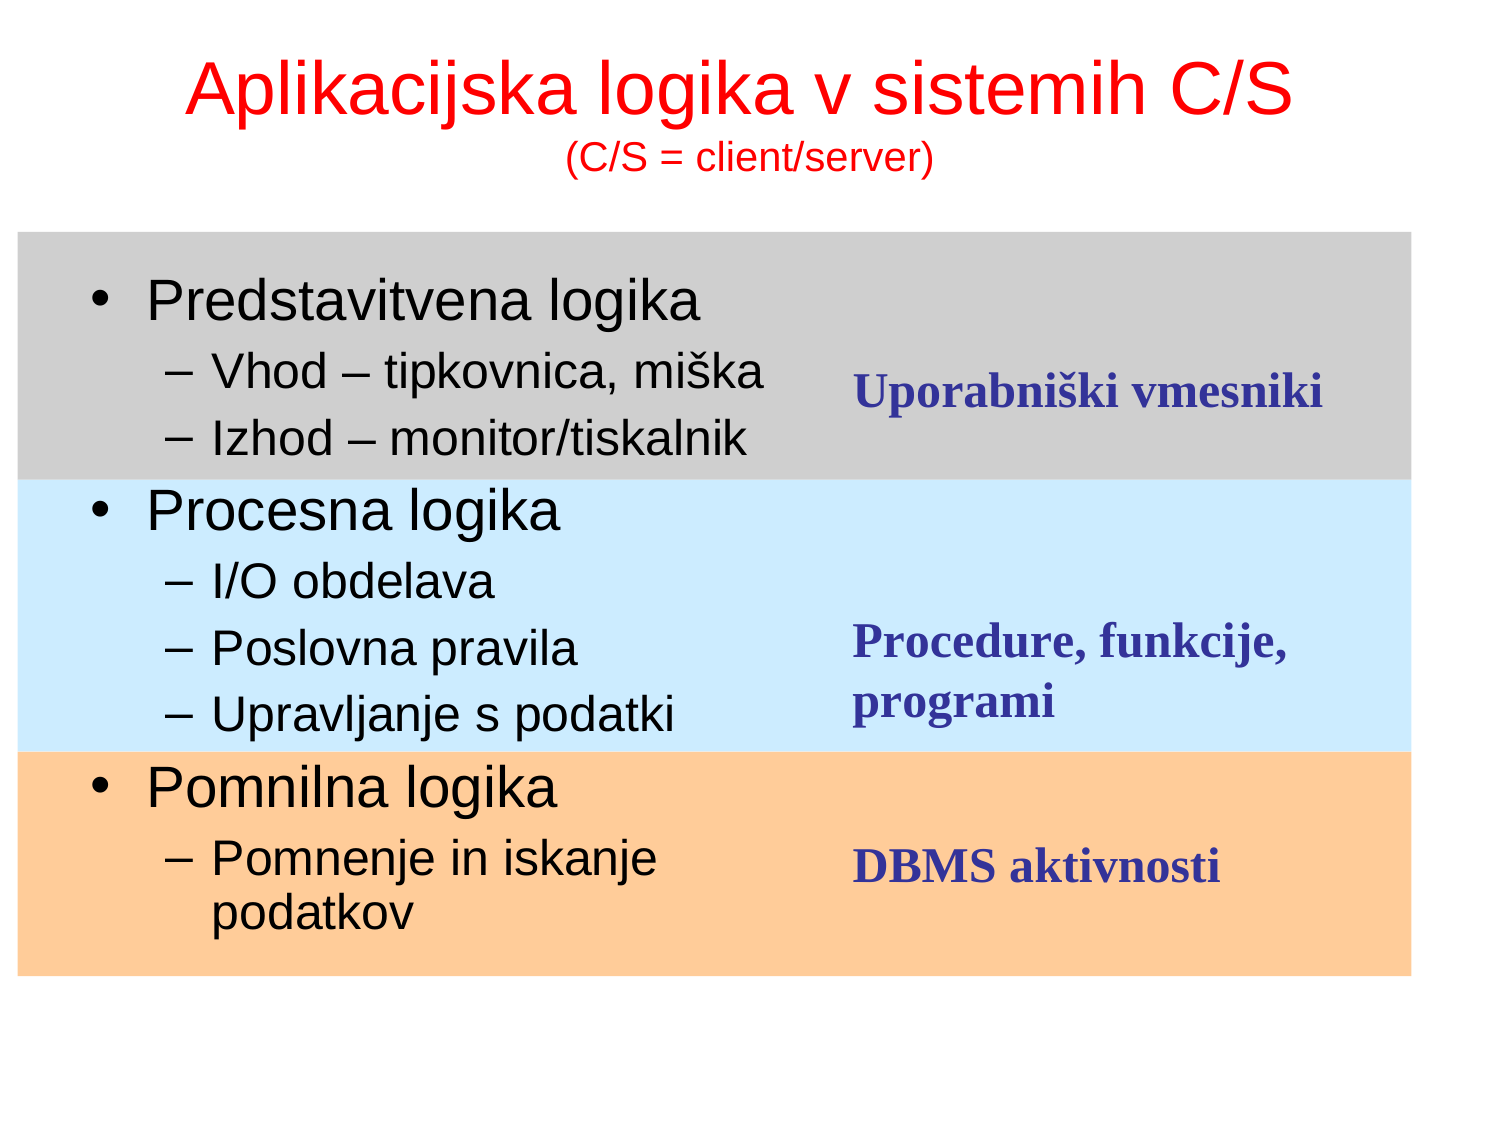

# Aplikacijska logika v sistemih C/S (C/S = client/server)
Predstavitvena logika
Vhod – tipkovnica, miška
Izhod – monitor/tiskalnik
Procesna logika
I/O obdelava
Poslovna pravila
Upravljanje s podatki
Pomnilna logika
Pomnenje in iskanje podatkov
Uporabniški vmesniki
Procedure, funkcije,
programi
DBMS aktivnosti